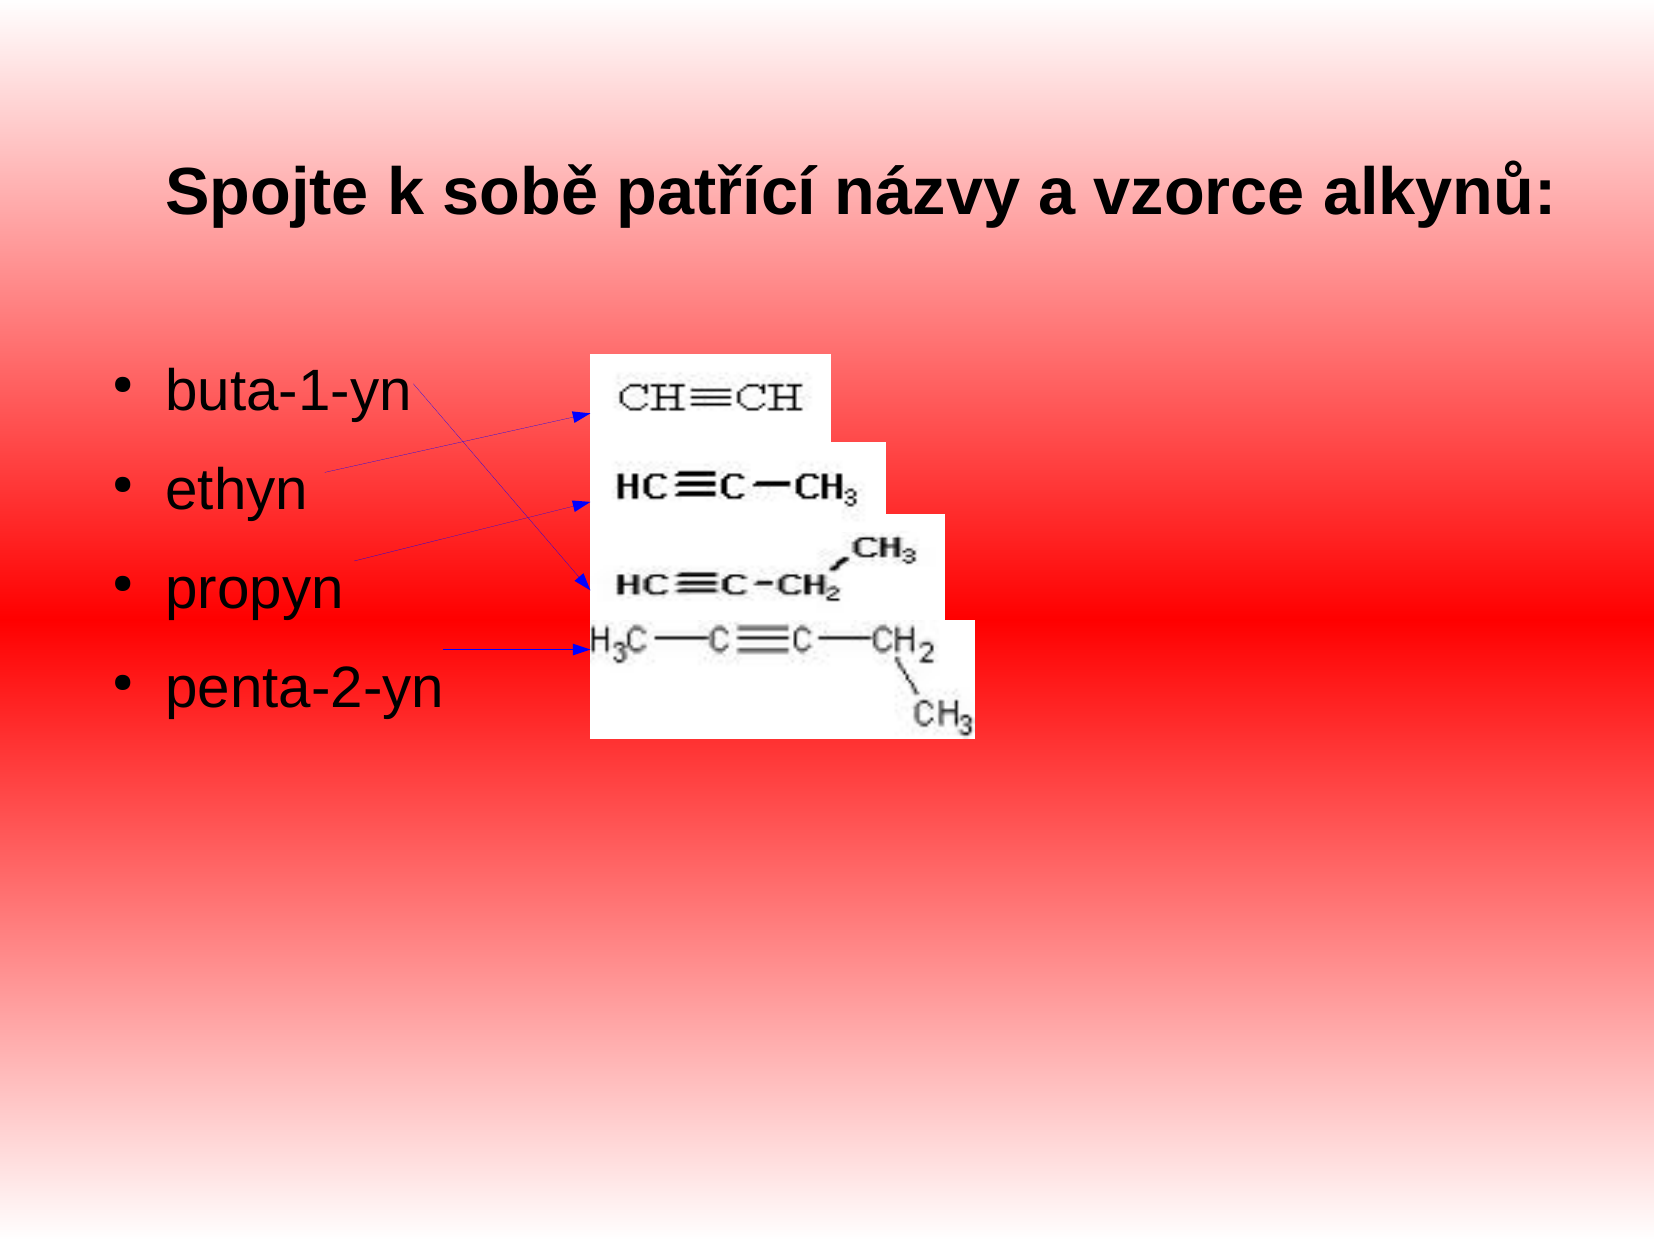

# Spojte k sobě patřící názvy a vzorce alkynů:
buta-1-yn
ethyn
propyn
penta-2-yn